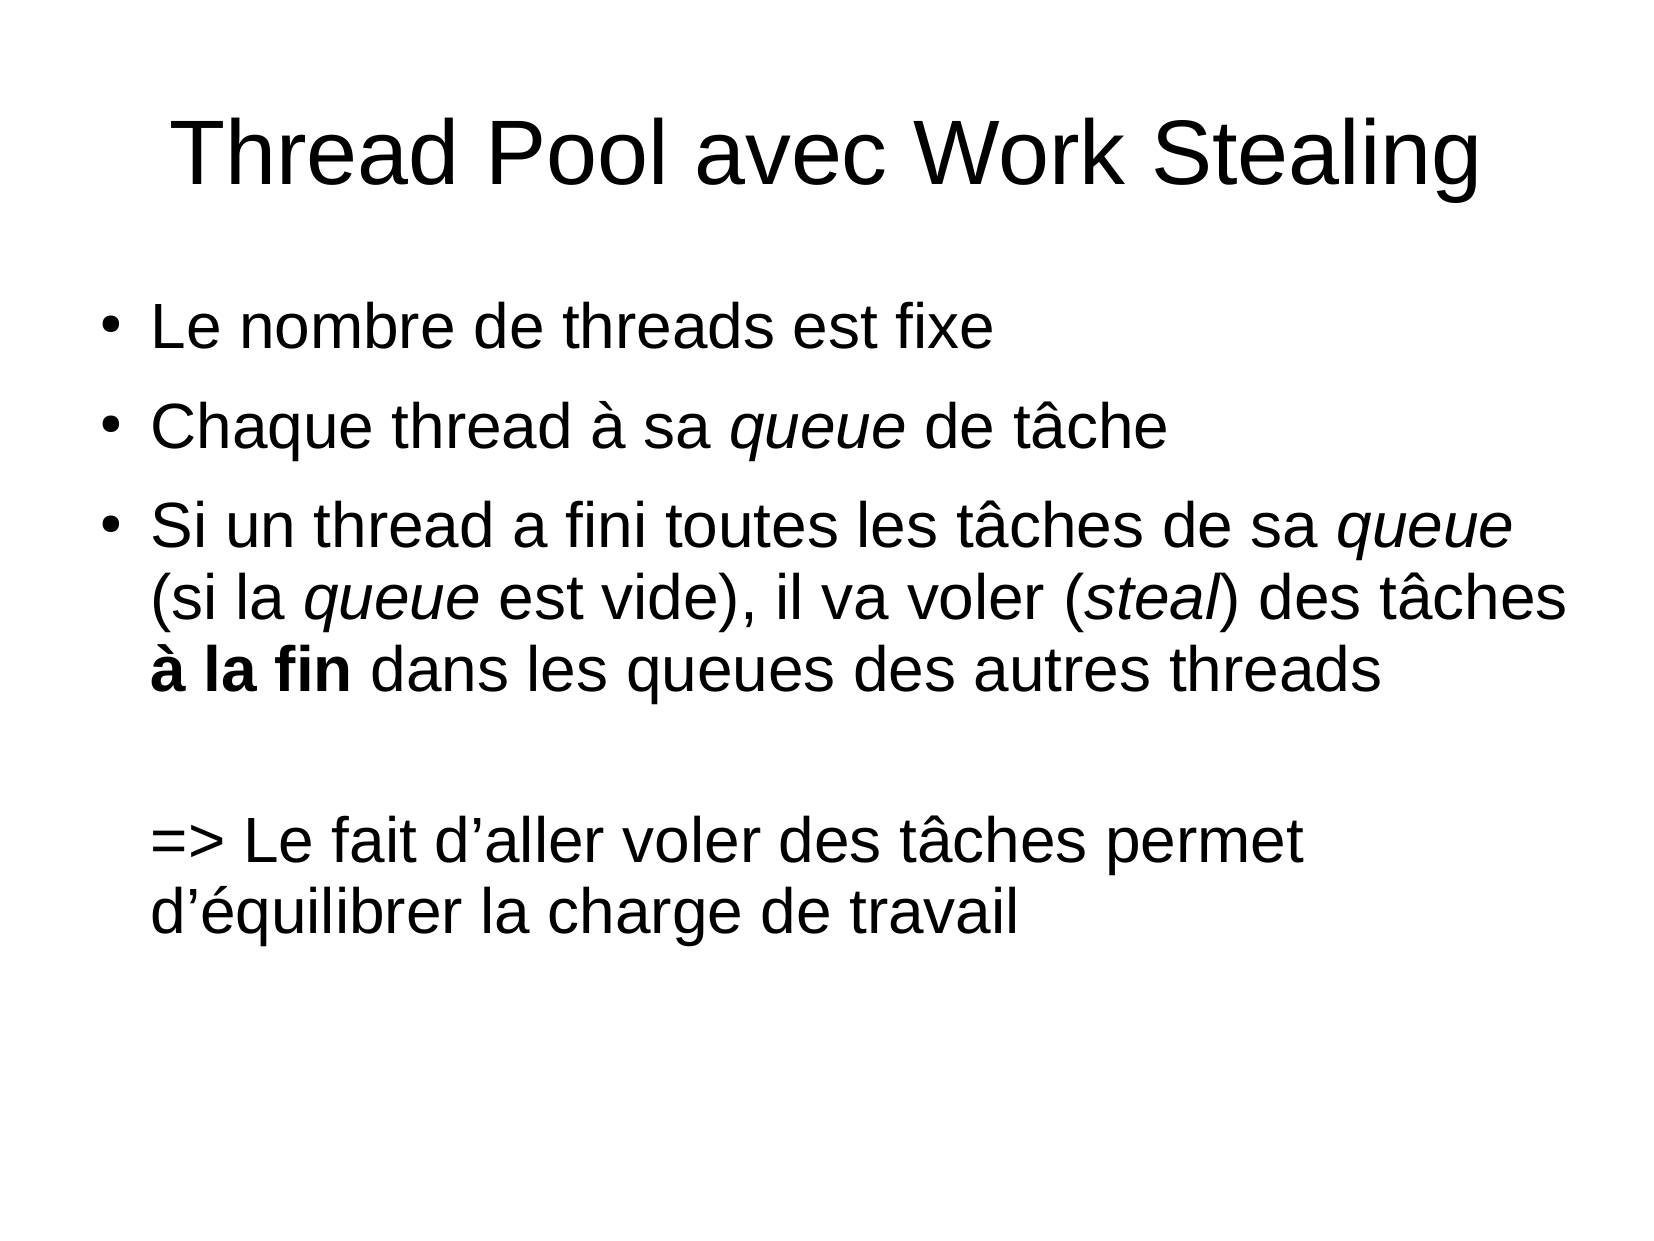

# Thread Pool avec Work Stealing
Le nombre de threads est fixe
Chaque thread à sa queue de tâche
Si un thread a fini toutes les tâches de sa queue (si la queue est vide), il va voler (steal) des tâches à la fin dans les queues des autres threads
=> Le fait d’aller voler des tâches permet d’équilibrer la charge de travail